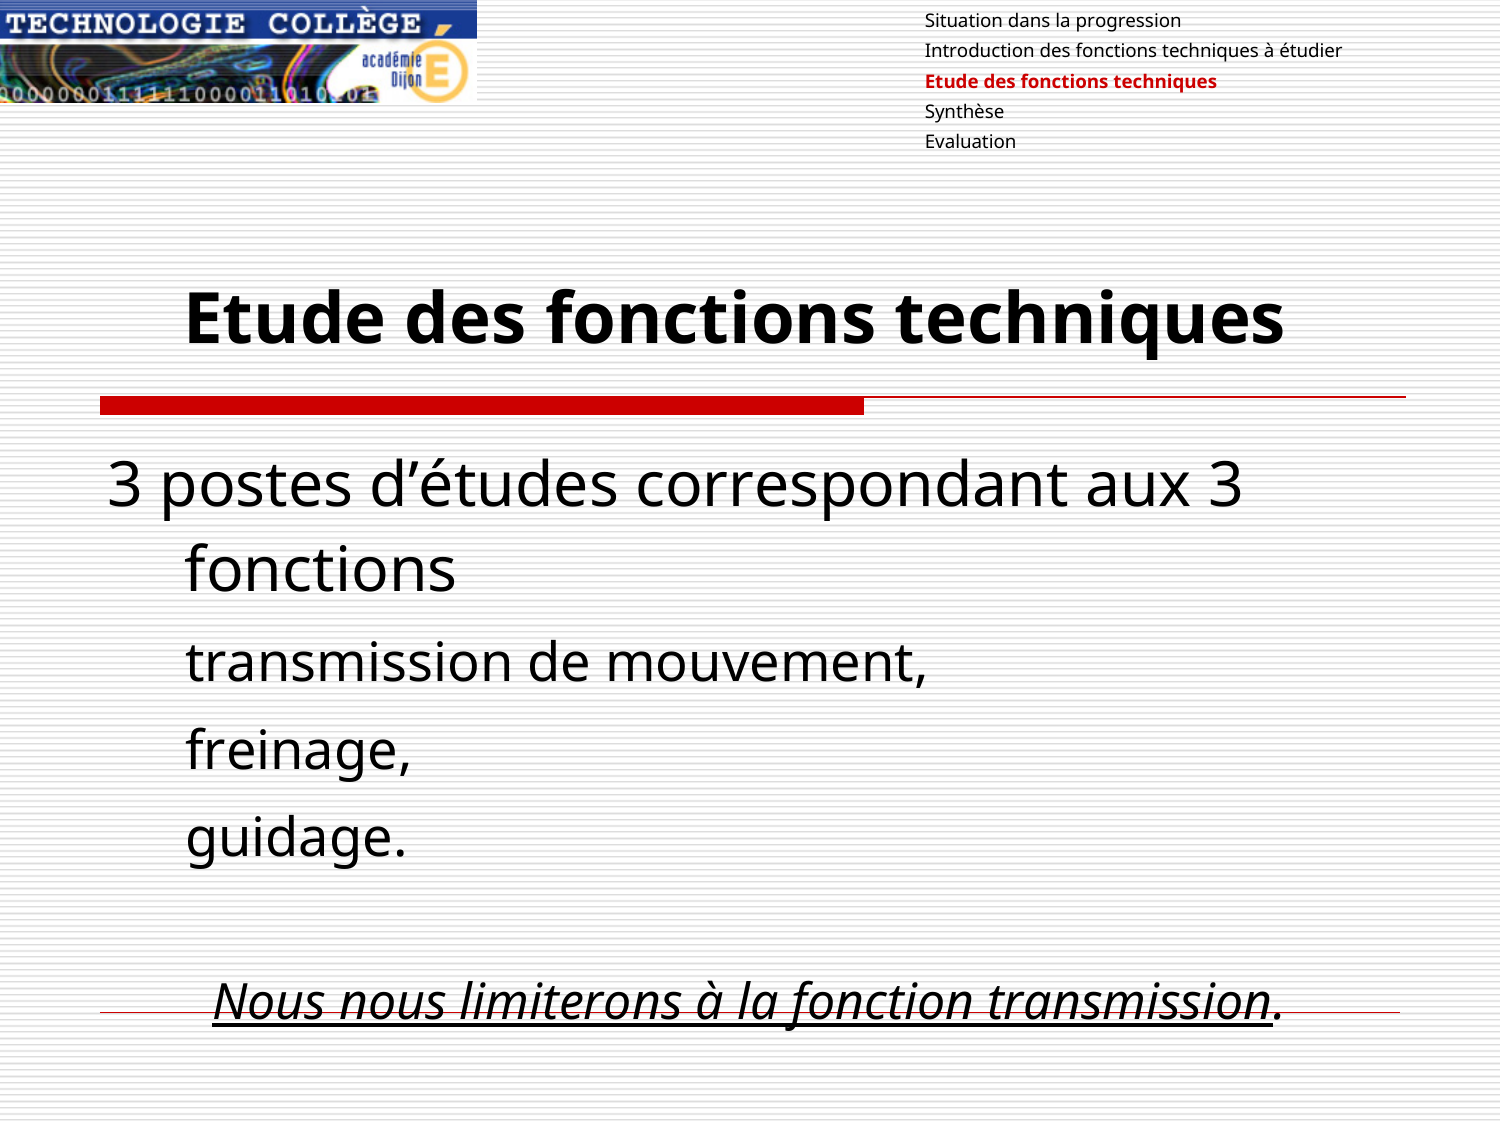

Situation dans la progression
Introduction des fonctions techniques à étudier
Etude des fonctions techniques
Synthèse
Evaluation
# Etude des fonctions techniques
3 postes d’études correspondant aux 3 fonctions
transmission de mouvement,
freinage,
guidage.
Nous nous limiterons à la fonction transmission.